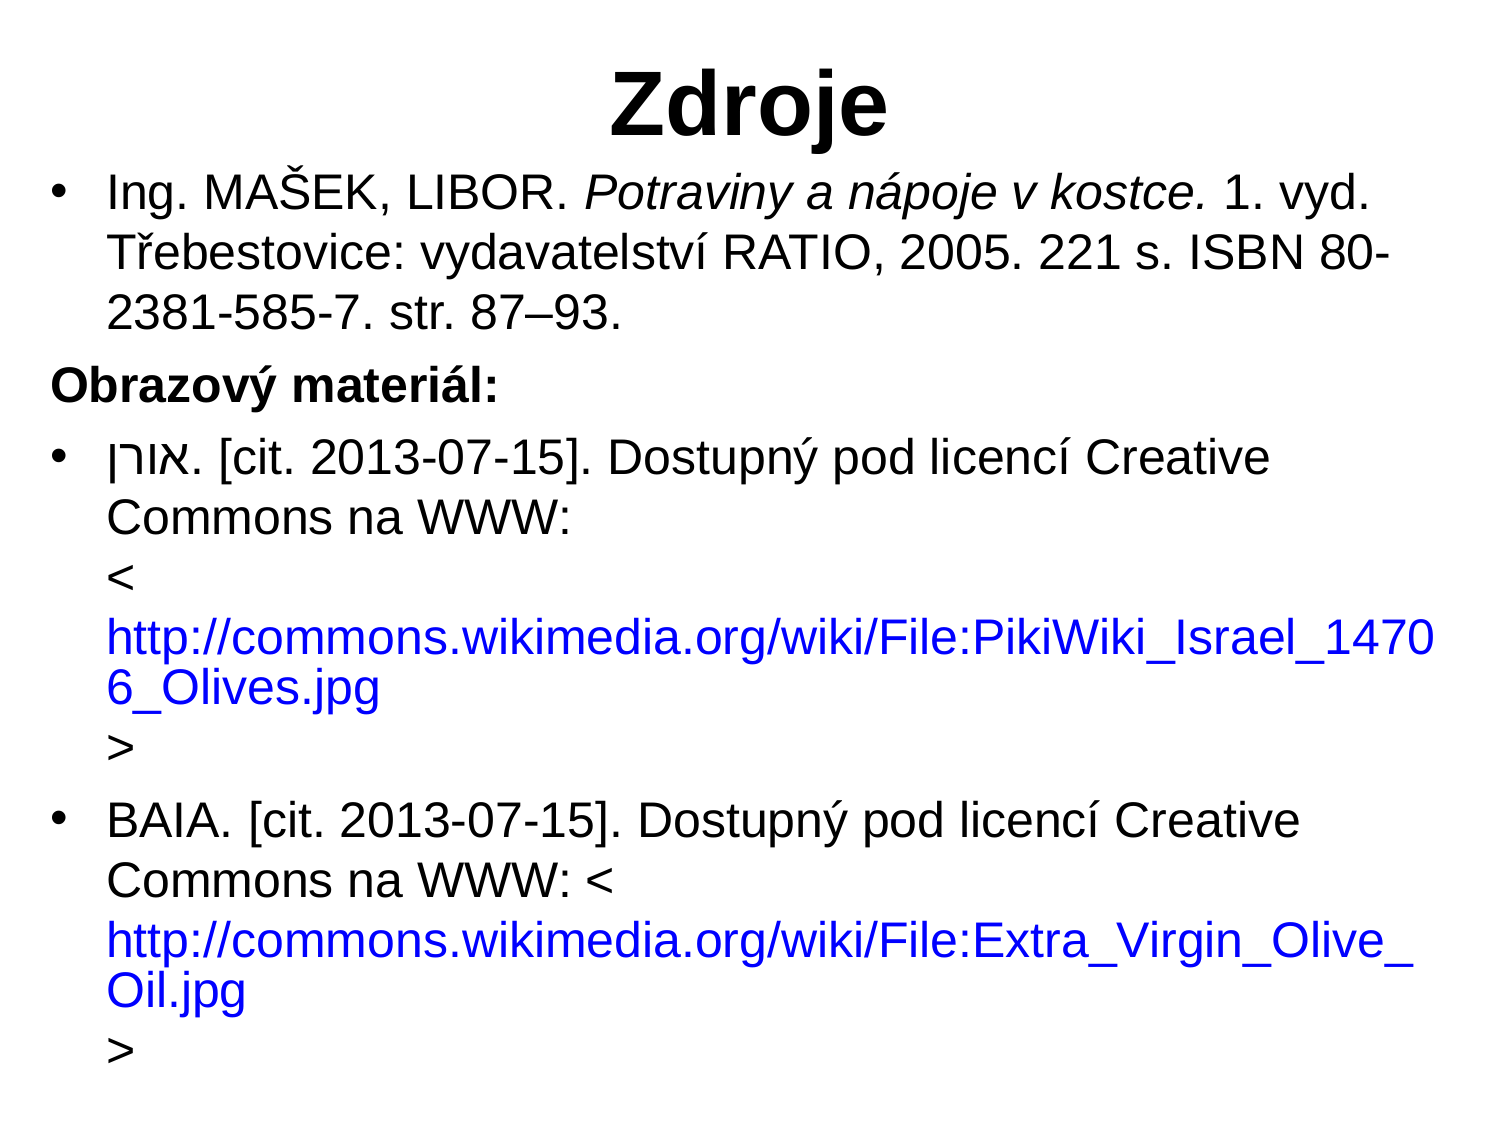

Zdroje
# Ing. MAŠEK, LIBOR. Potraviny a nápoje v kostce. 1. vyd. Třebestovice: vydavatelství RATIO, 2005. 221 s. ISBN 80-2381-585-7. str. 87–93.
Obrazový materiál:
אורן. [cit. 2013-07-15]. Dostupný pod licencí Creative Commons na WWW:
<http://commons.wikimedia.org/wiki/File:PikiWiki_Israel_14706_Olives.jpg>
BAIA. [cit. 2013-07-15]. Dostupný pod licencí Creative Commons na WWW: <http://commons.wikimedia.org/wiki/File:Extra_Virgin_Olive_Oil.jpg>